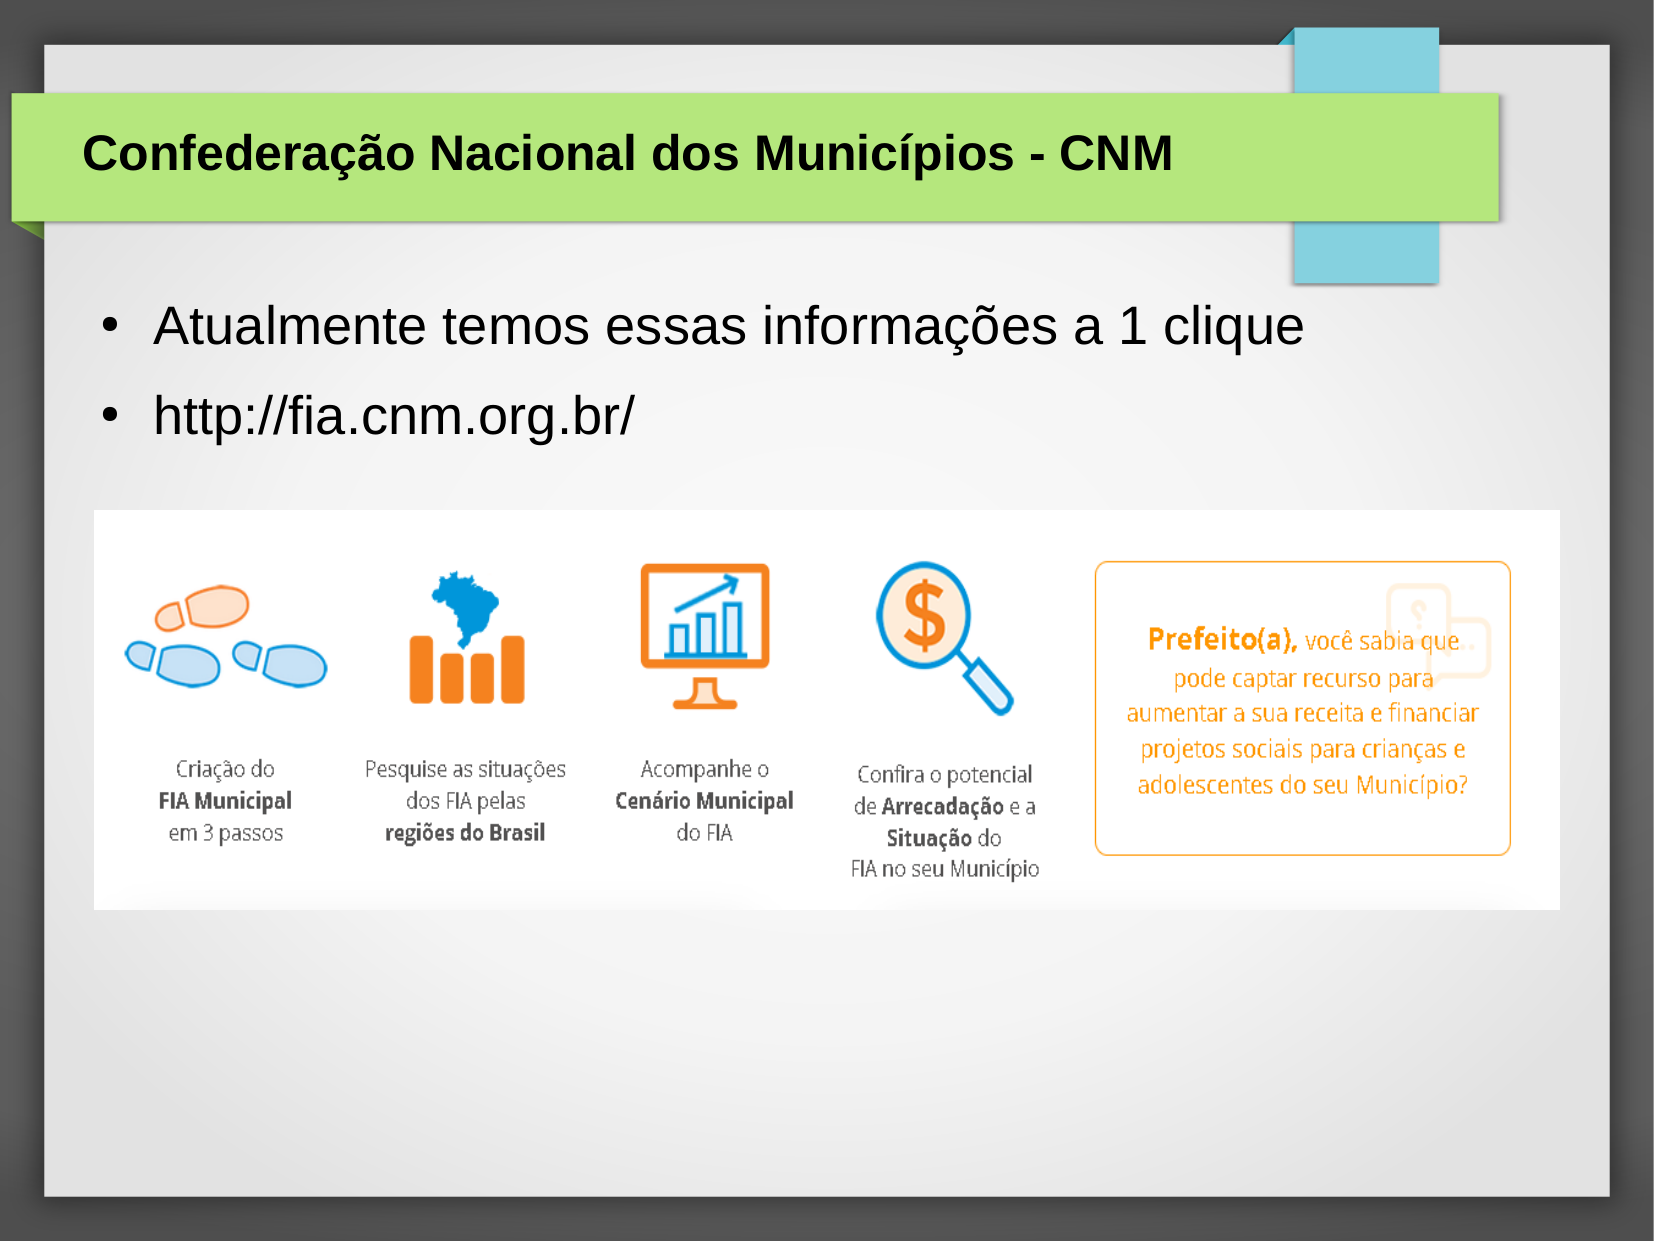

# Confederação Nacional dos Municípios - CNM
Atualmente temos essas informações a 1 clique
http://fia.cnm.org.br/